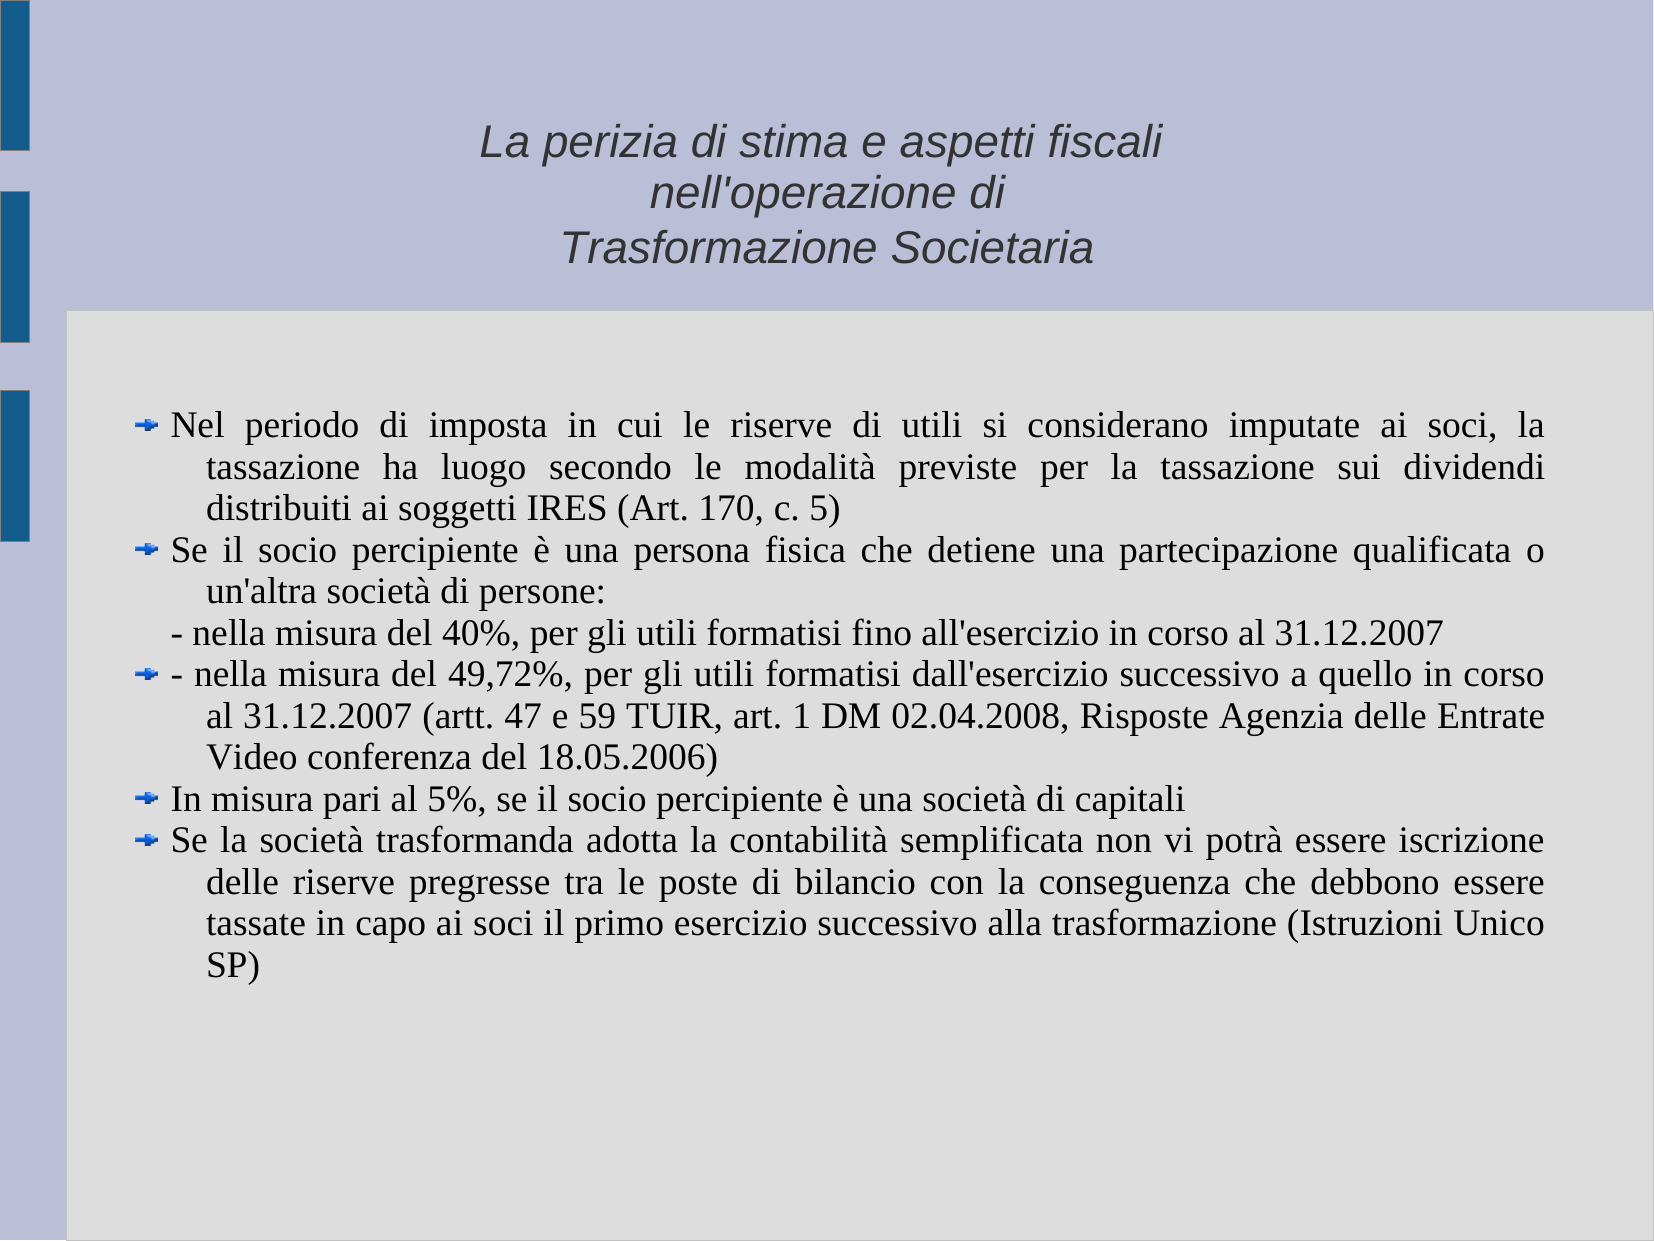

# La perizia di stima e aspetti fiscali nell'operazione di Trasformazione Societaria
Nel periodo di imposta in cui le riserve di utili si considerano imputate ai soci, la tassazione ha luogo secondo le modalità previste per la tassazione sui dividendi distribuiti ai soggetti IRES (Art. 170, c. 5)
Se il socio percipiente è una persona fisica che detiene una partecipazione qualificata o un'altra società di persone:
- nella misura del 40%, per gli utili formatisi fino all'esercizio in corso al 31.12.2007
- nella misura del 49,72%, per gli utili formatisi dall'esercizio successivo a quello in corso al 31.12.2007 (artt. 47 e 59 TUIR, art. 1 DM 02.04.2008, Risposte Agenzia delle Entrate Video conferenza del 18.05.2006)
In misura pari al 5%, se il socio percipiente è una società di capitali
Se la società trasformanda adotta la contabilità semplificata non vi potrà essere iscrizione delle riserve pregresse tra le poste di bilancio con la conseguenza che debbono essere tassate in capo ai soci il primo esercizio successivo alla trasformazione (Istruzioni Unico SP)